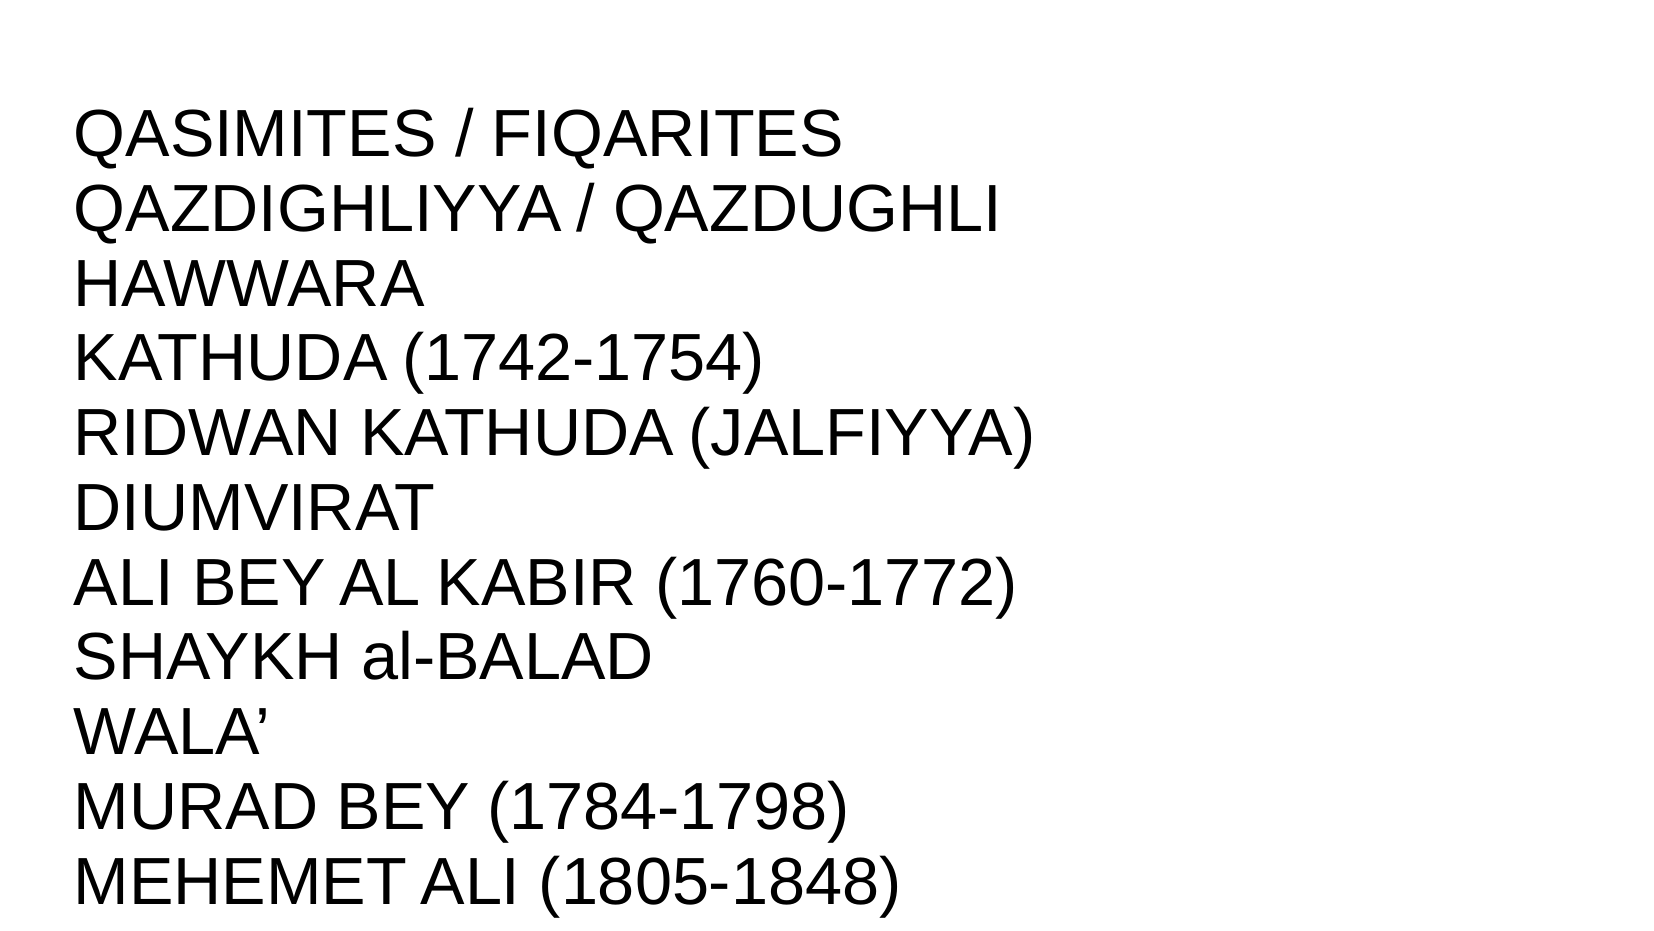

QASIMITES / FIQARITES
QAZDIGHLIYYA / QAZDUGHLI
HAWWARA
KATHUDA (1742-1754)
RIDWAN KATHUDA (JALFIYYA)
DIUMVIRAT
ALI BEY AL KABIR (1760-1772)
SHAYKH al-BALAD
WALA’
MURAD BEY (1784-1798)
MEHEMET ALI (1805-1848)